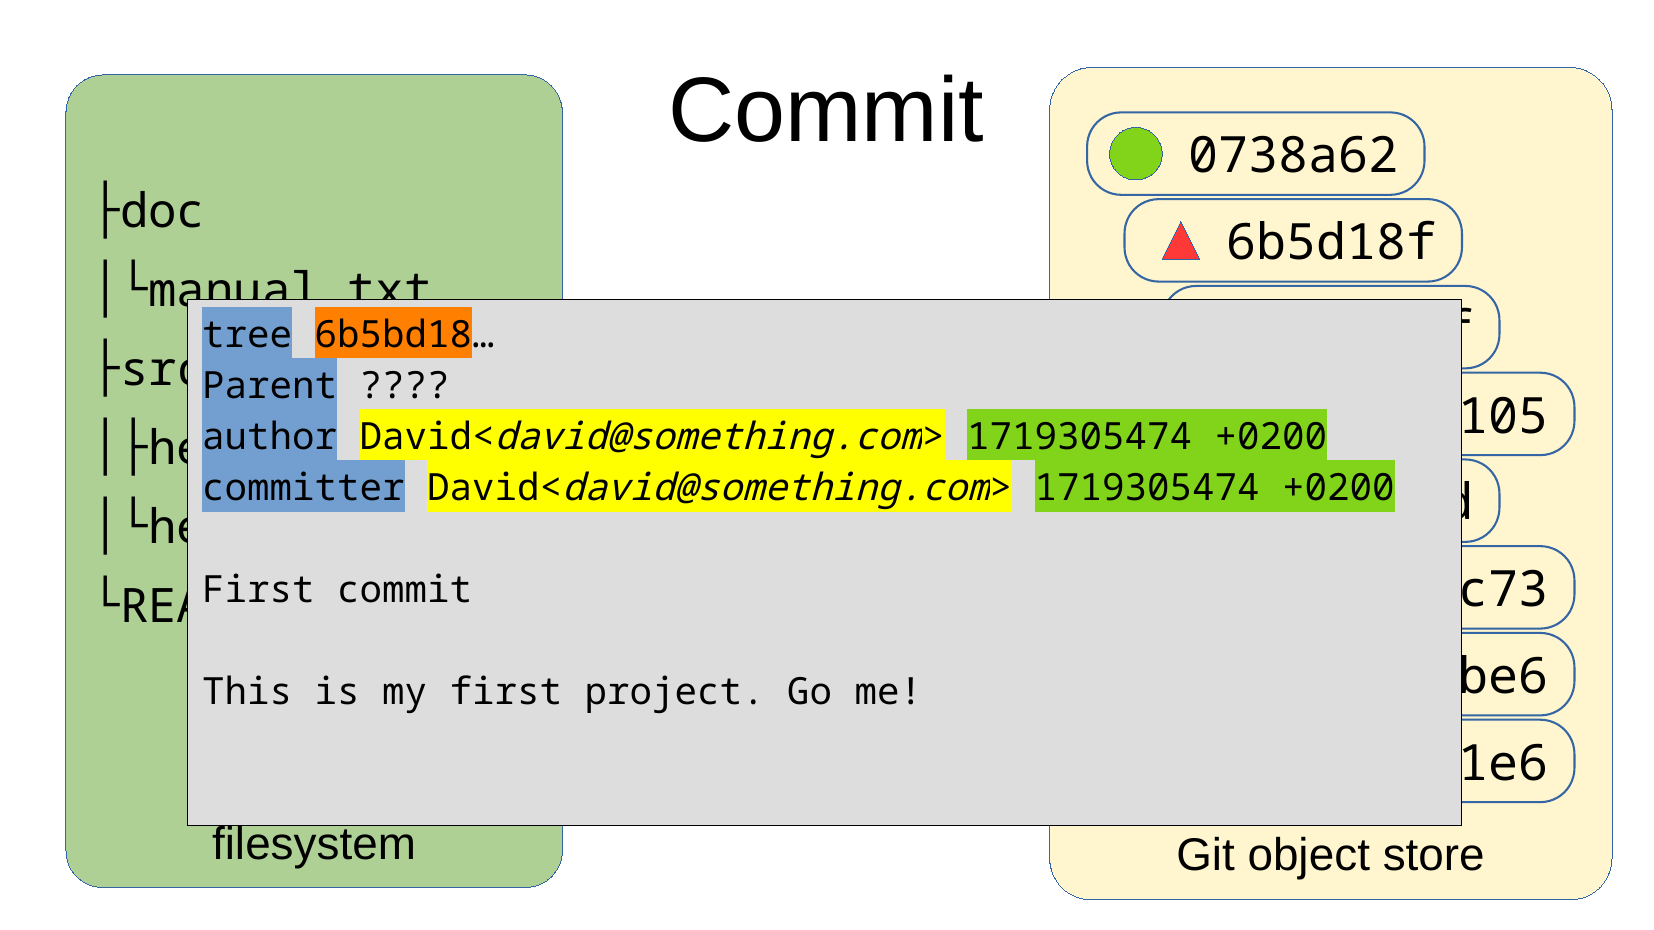

# Commit
Git object store
filesystem
├doc
│└manual.txt
├src
│├hello.cpp
│└hello.h
└README.md
0738a62
6b5d18f
4fd4fbf
tree 6b5bd18…
Parent ????
author David<david@something.com> 1719305474 +0200
committer David<david@something.com> 1719305474 +0200
First commit
This is my first project. Go me!
86e9105
3a8f0cd
ad01c73
9573be6
01b51e6